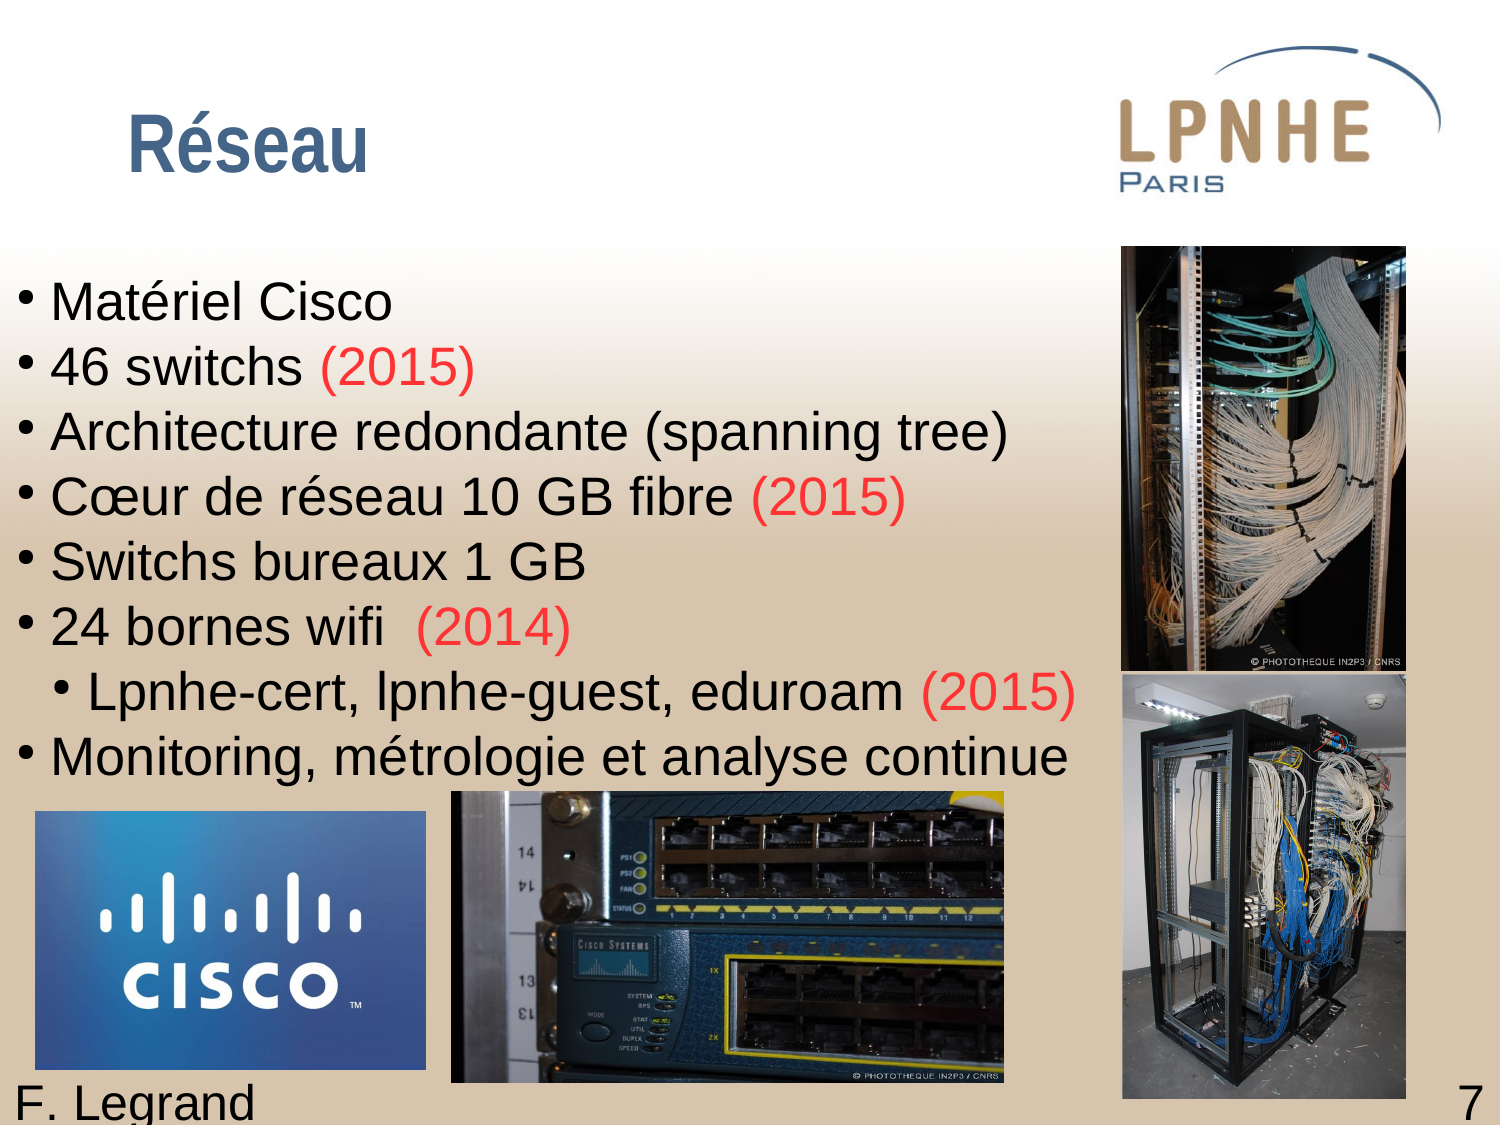

# Réseau
 Matériel Cisco
 46 switchs (2015)
 Architecture redondante (spanning tree)
 Cœur de réseau 10 GB fibre (2015)
 Switchs bureaux 1 GB
 24 bornes wifi (2014)
Lpnhe-cert, lpnhe-guest, eduroam (2015)
 Monitoring, métrologie et analyse continue
7